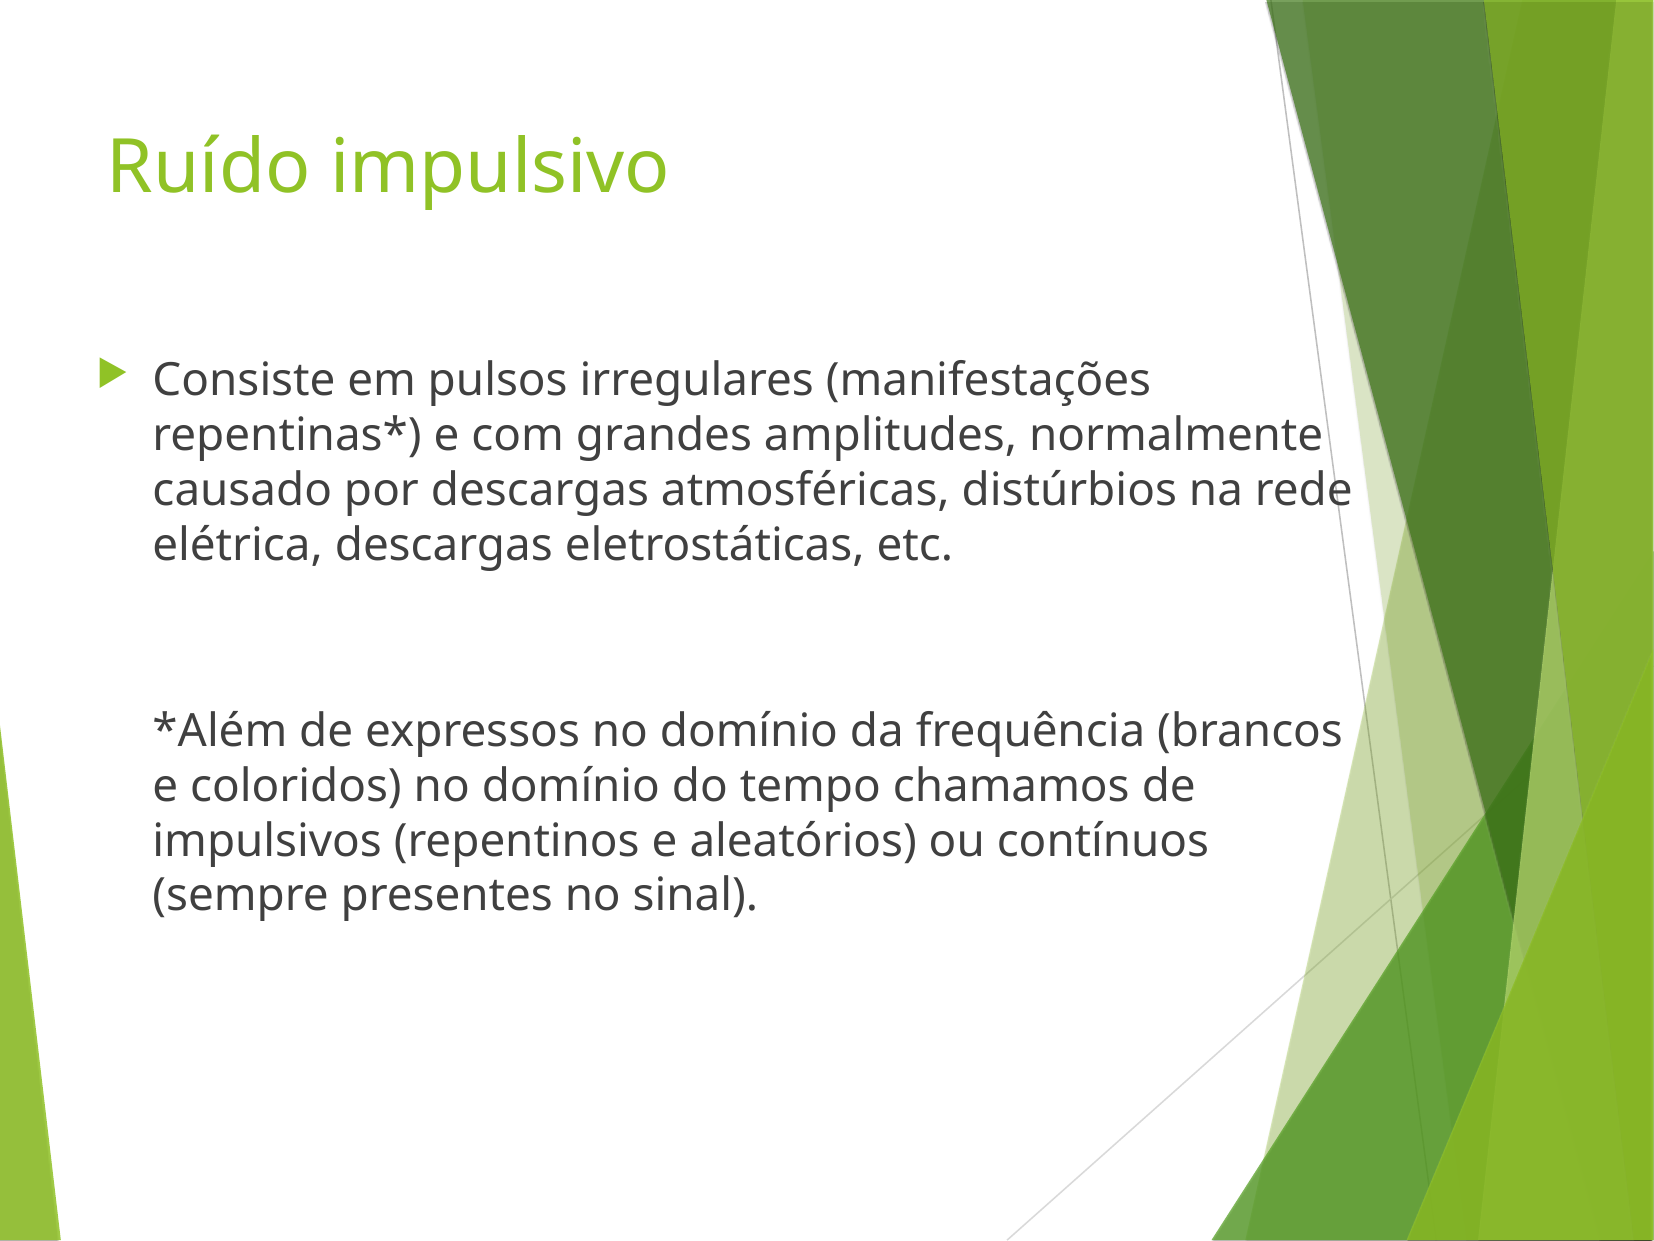

# Ruído impulsivo
Consiste em pulsos irregulares (manifestações repentinas*) e com grandes amplitudes, normalmente causado por descargas atmosféricas, distúrbios na rede elétrica, descargas eletrostáticas, etc.
*Além de expressos no domínio da frequência (brancos e coloridos) no domínio do tempo chamamos de impulsivos (repentinos e aleatórios) ou contínuos (sempre presentes no sinal).